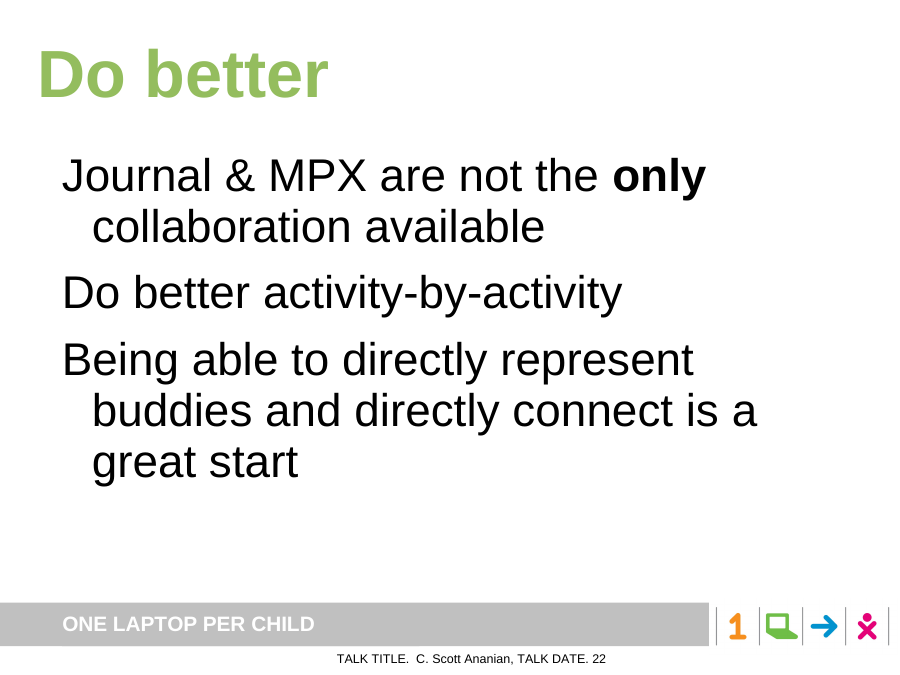

# Do better
Journal & MPX are not the only collaboration available
Do better activity-by-activity
Being able to directly represent buddies and directly connect is a great start